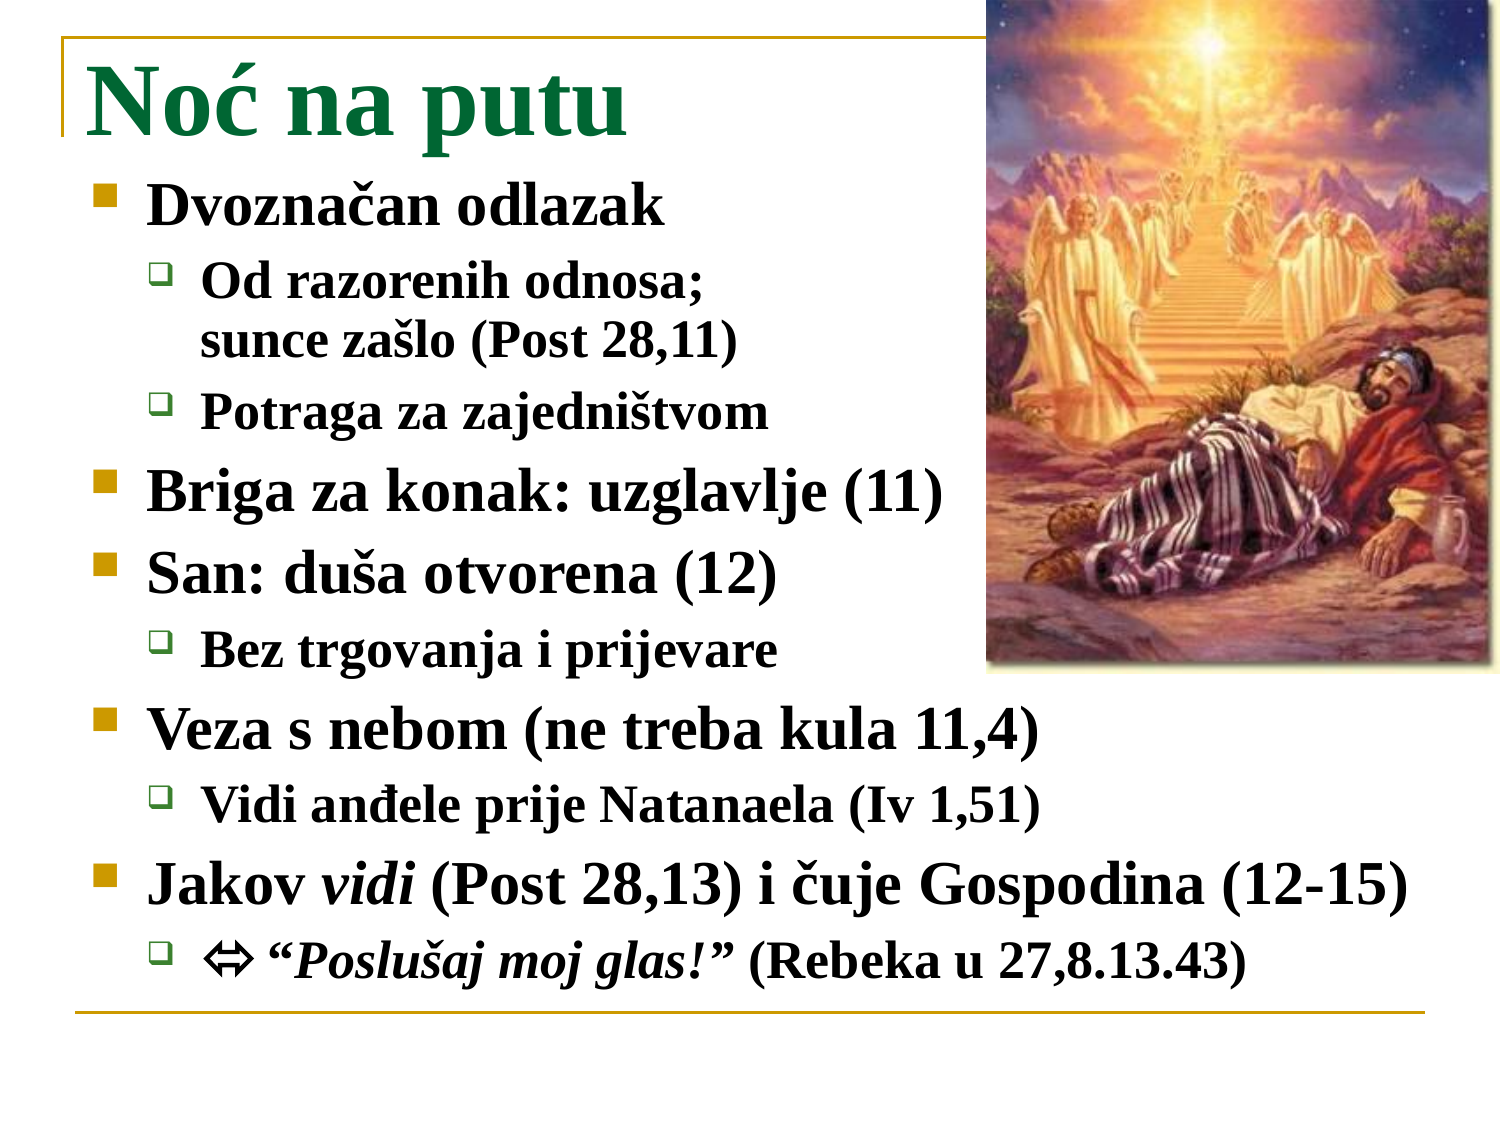

# Noć na putu
Dvoznačan odlazak
Od razorenih odnosa;
sunce zašlo (Post 28,11)
Potraga za zajedništvom
Briga za konak: uzglavlje (11)
San: duša otvorena (12)
Bez trgovanja i prijevare
Veza s nebom (ne treba kula 11,4)
Vidi anđele prije Natanaela (Iv 1,51)
Jakov vidi (Post 28,13) i čuje Gospodina (12-15)
 “Poslušaj moj glas!” (Rebeka u 27,8.13.43)